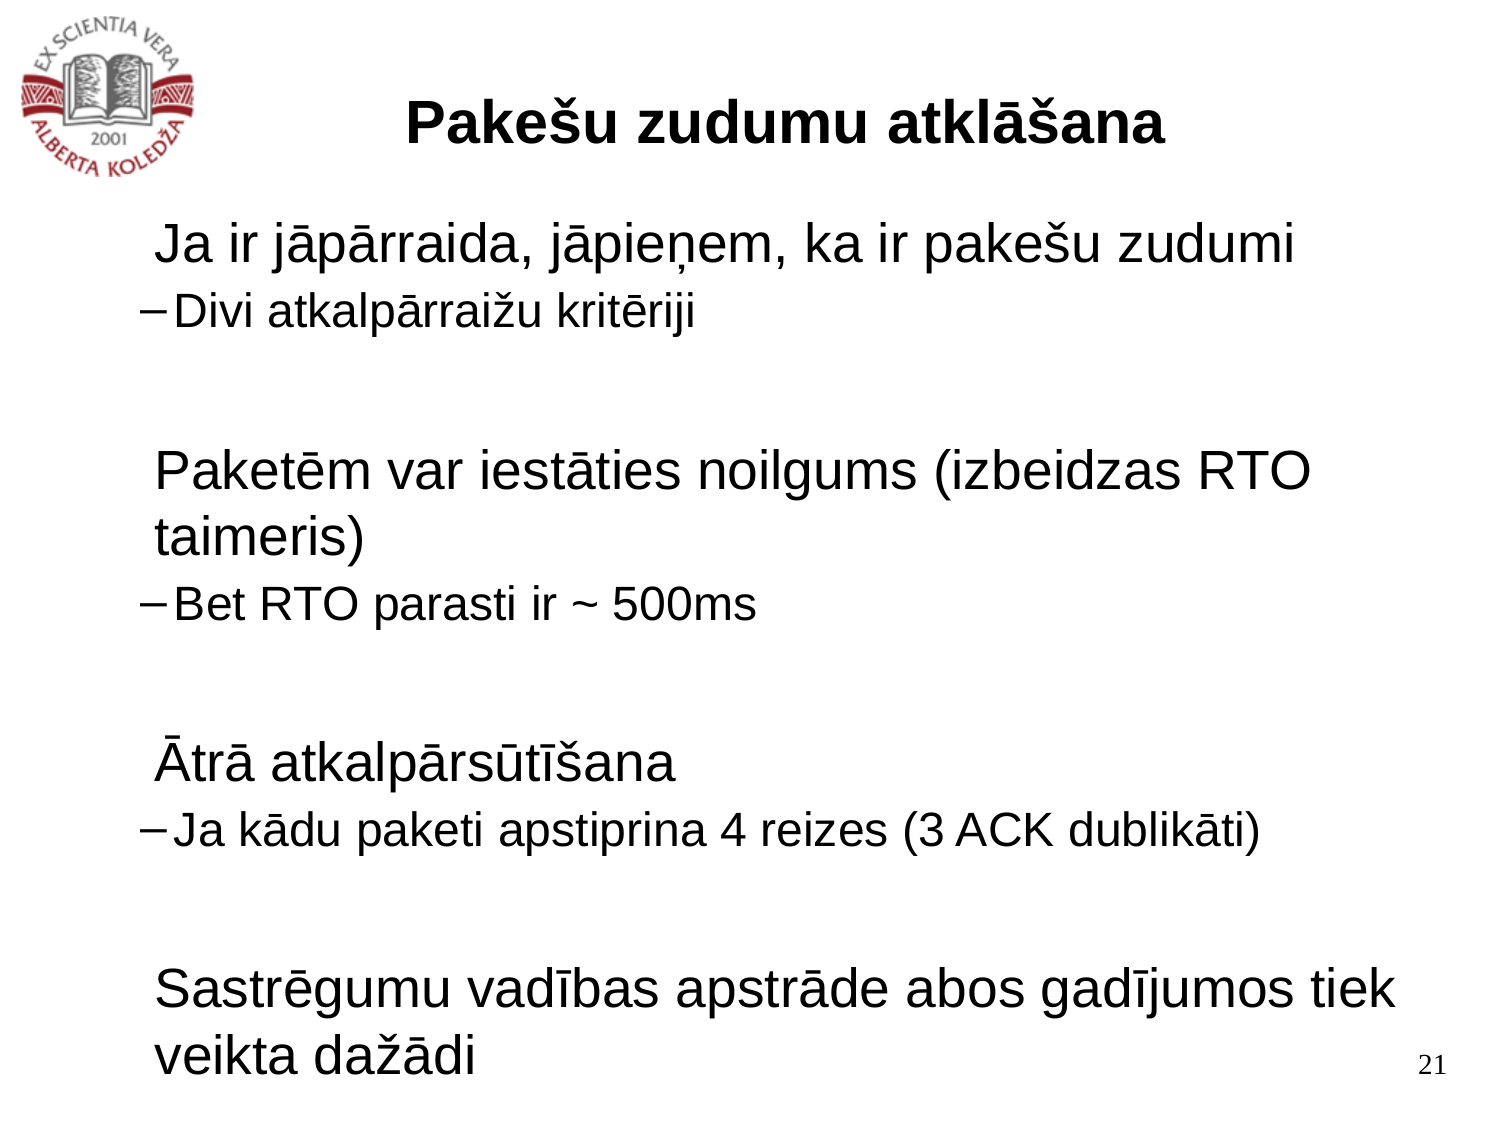

# Pakešu zudumu atklāšana
Ja ir jāpārraida, jāpieņem, ka ir pakešu zudumi
Divi atkalpārraižu kritēriji
Paketēm var iestāties noilgums (izbeidzas RTO taimeris)
Bet RTO parasti ir ~ 500ms
Ātrā atkalpārsūtīšana
Ja kādu paketi apstiprina 4 reizes (3 ACK dublikāti)
Sastrēgumu vadības apstrāde abos gadījumos tiek veikta dažādi